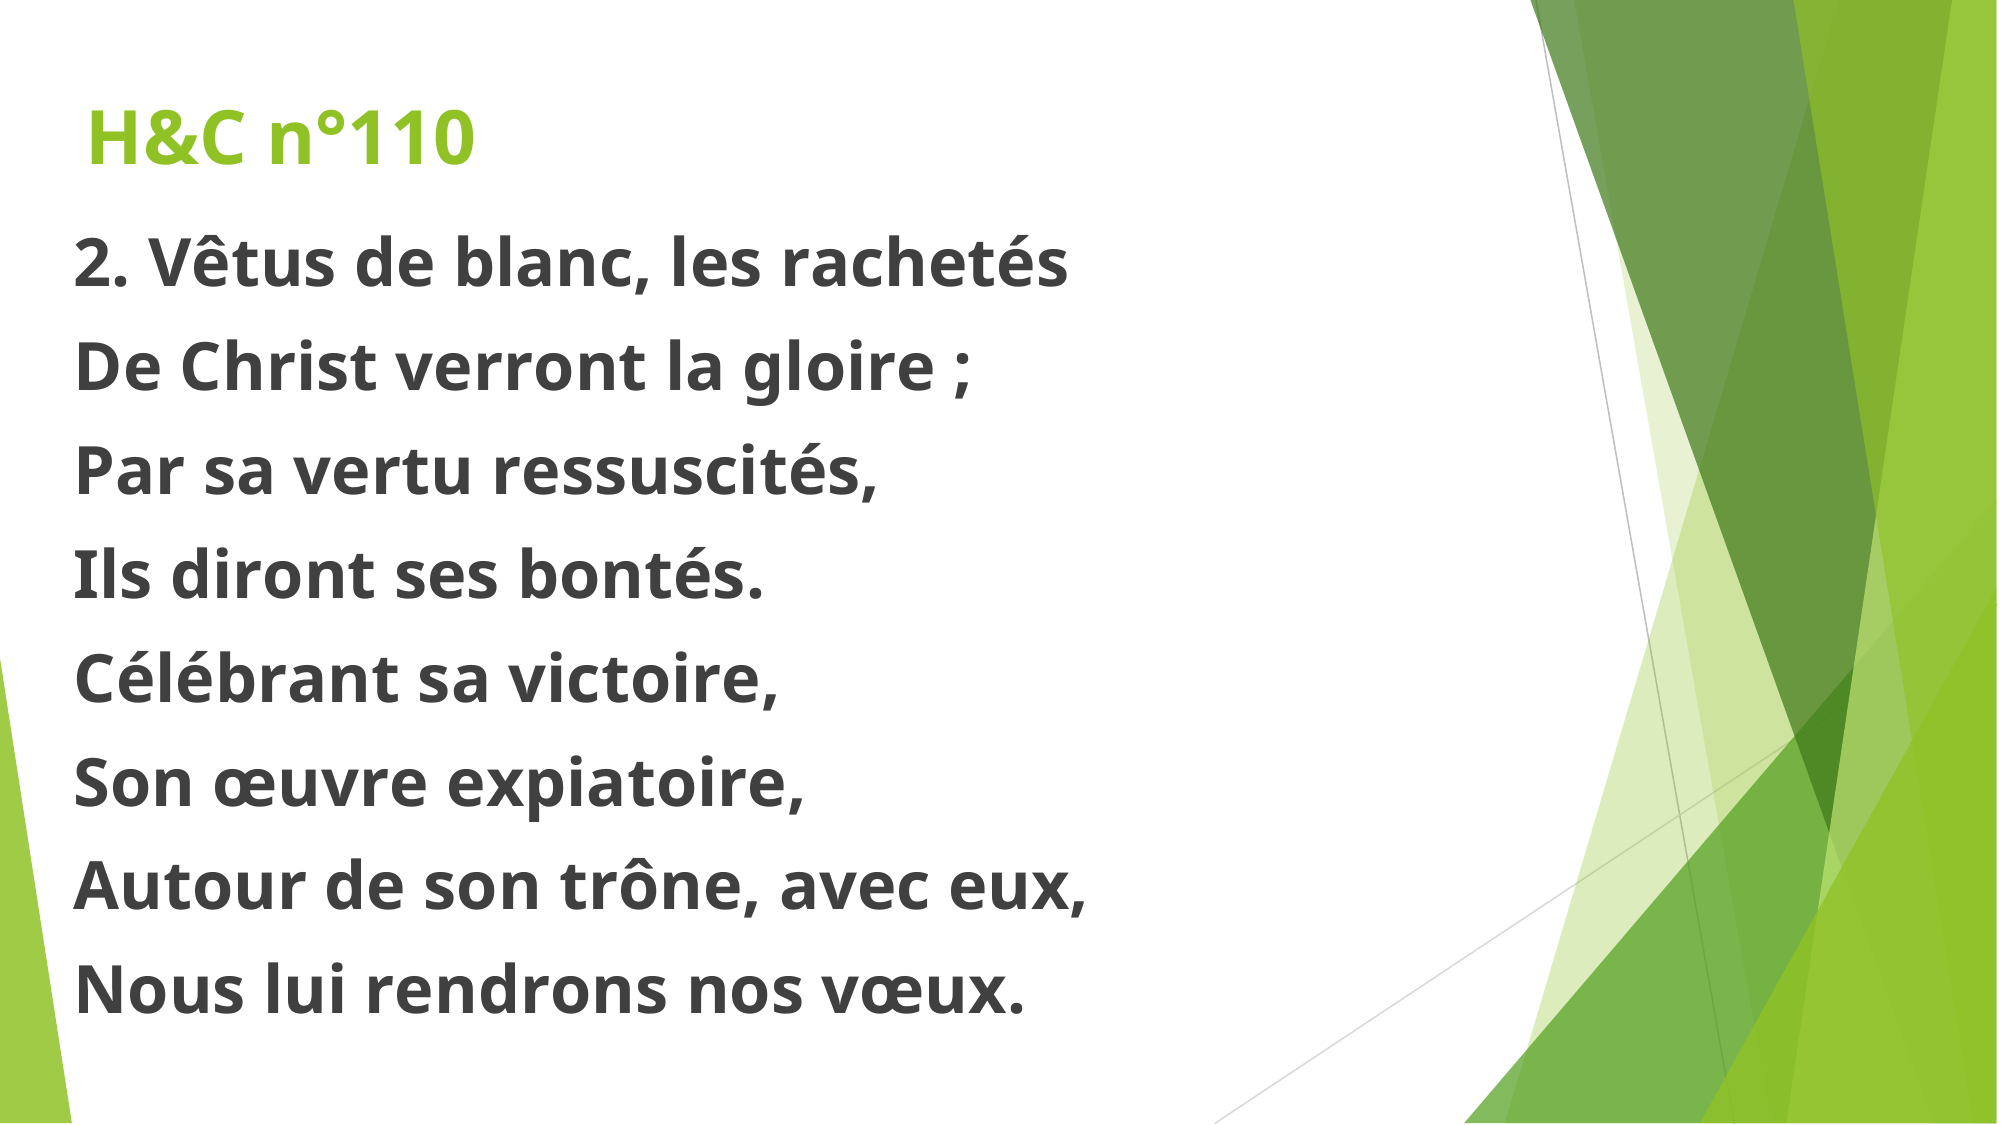

H&C n°110
2. Vêtus de blanc, les rachetés
De Christ verront la gloire ;
Par sa vertu ressuscités,
Ils diront ses bontés.
Célébrant sa victoire,
Son œuvre expiatoire,
Autour de son trône, avec eux,
Nous lui rendrons nos vœux.